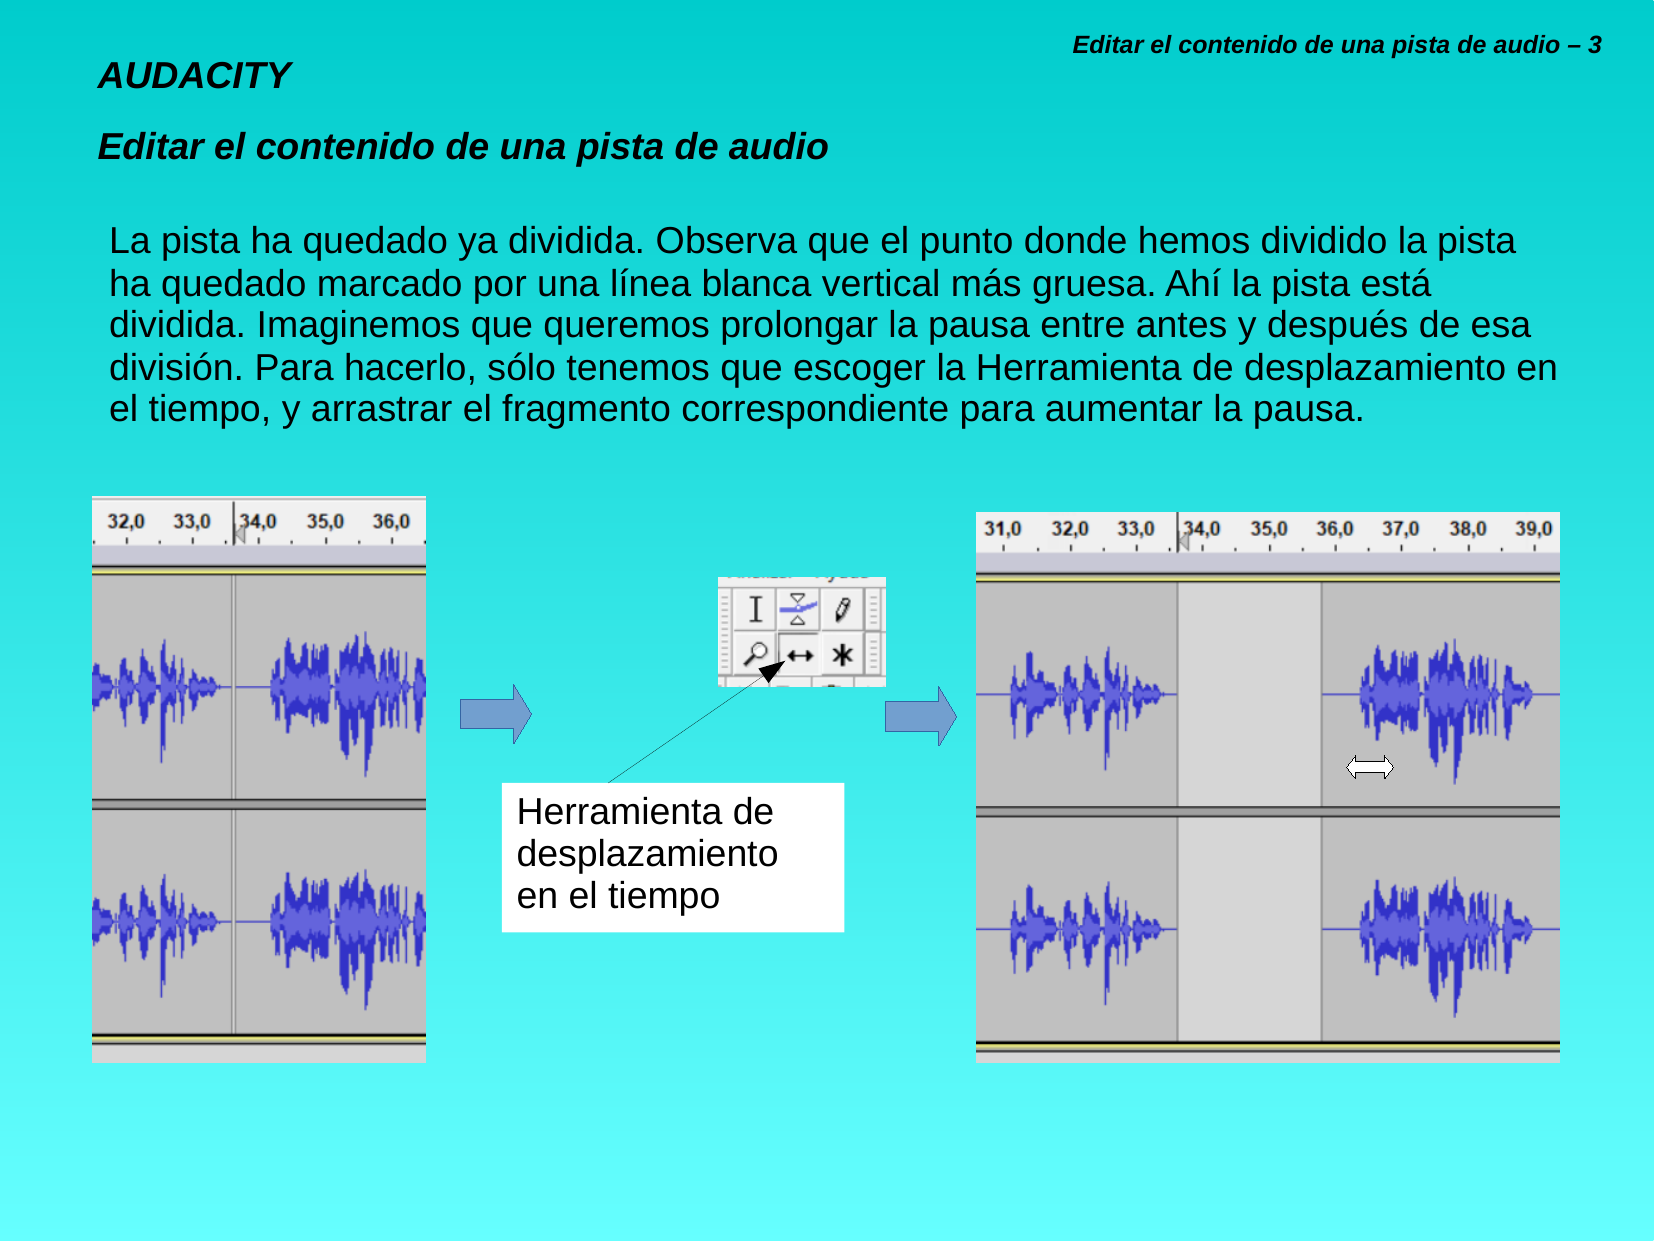

Editar el contenido de una pista de audio – 3
AUDACITY
Editar el contenido de una pista de audio
La pista ha quedado ya dividida. Observa que el punto donde hemos dividido la pista ha quedado marcado por una línea blanca vertical más gruesa. Ahí la pista está dividida. Imaginemos que queremos prolongar la pausa entre antes y después de esa división. Para hacerlo, sólo tenemos que escoger la Herramienta de desplazamiento en el tiempo, y arrastrar el fragmento correspondiente para aumentar la pausa.
Herramienta de desplazamiento en el tiempo